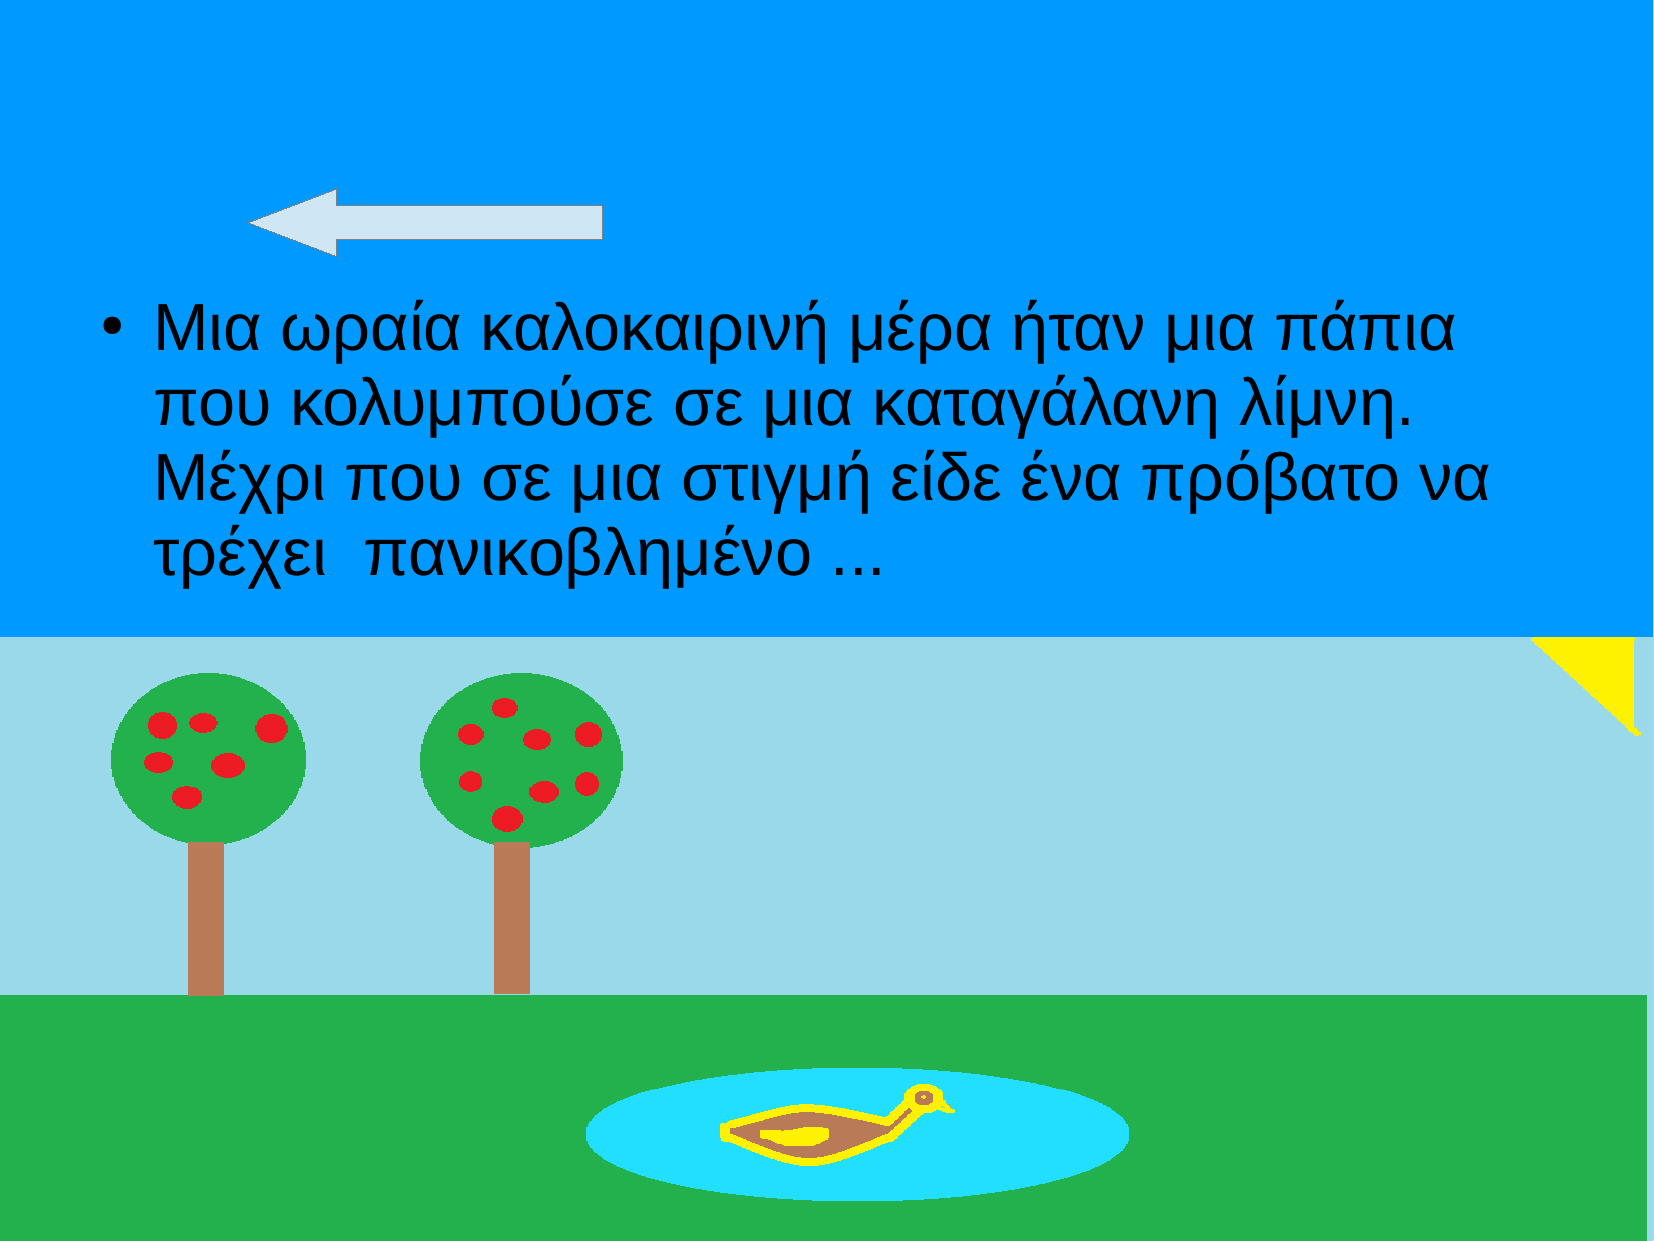

#
Μια ωραία καλοκαιρινή μέρα ήταν μια πάπια που κολυμπούσε σε μια καταγάλανη λίμνη. Μέχρι που σε μια στιγμή είδε ένα πρόβατο να τρέχει πανικοβλημένο ...